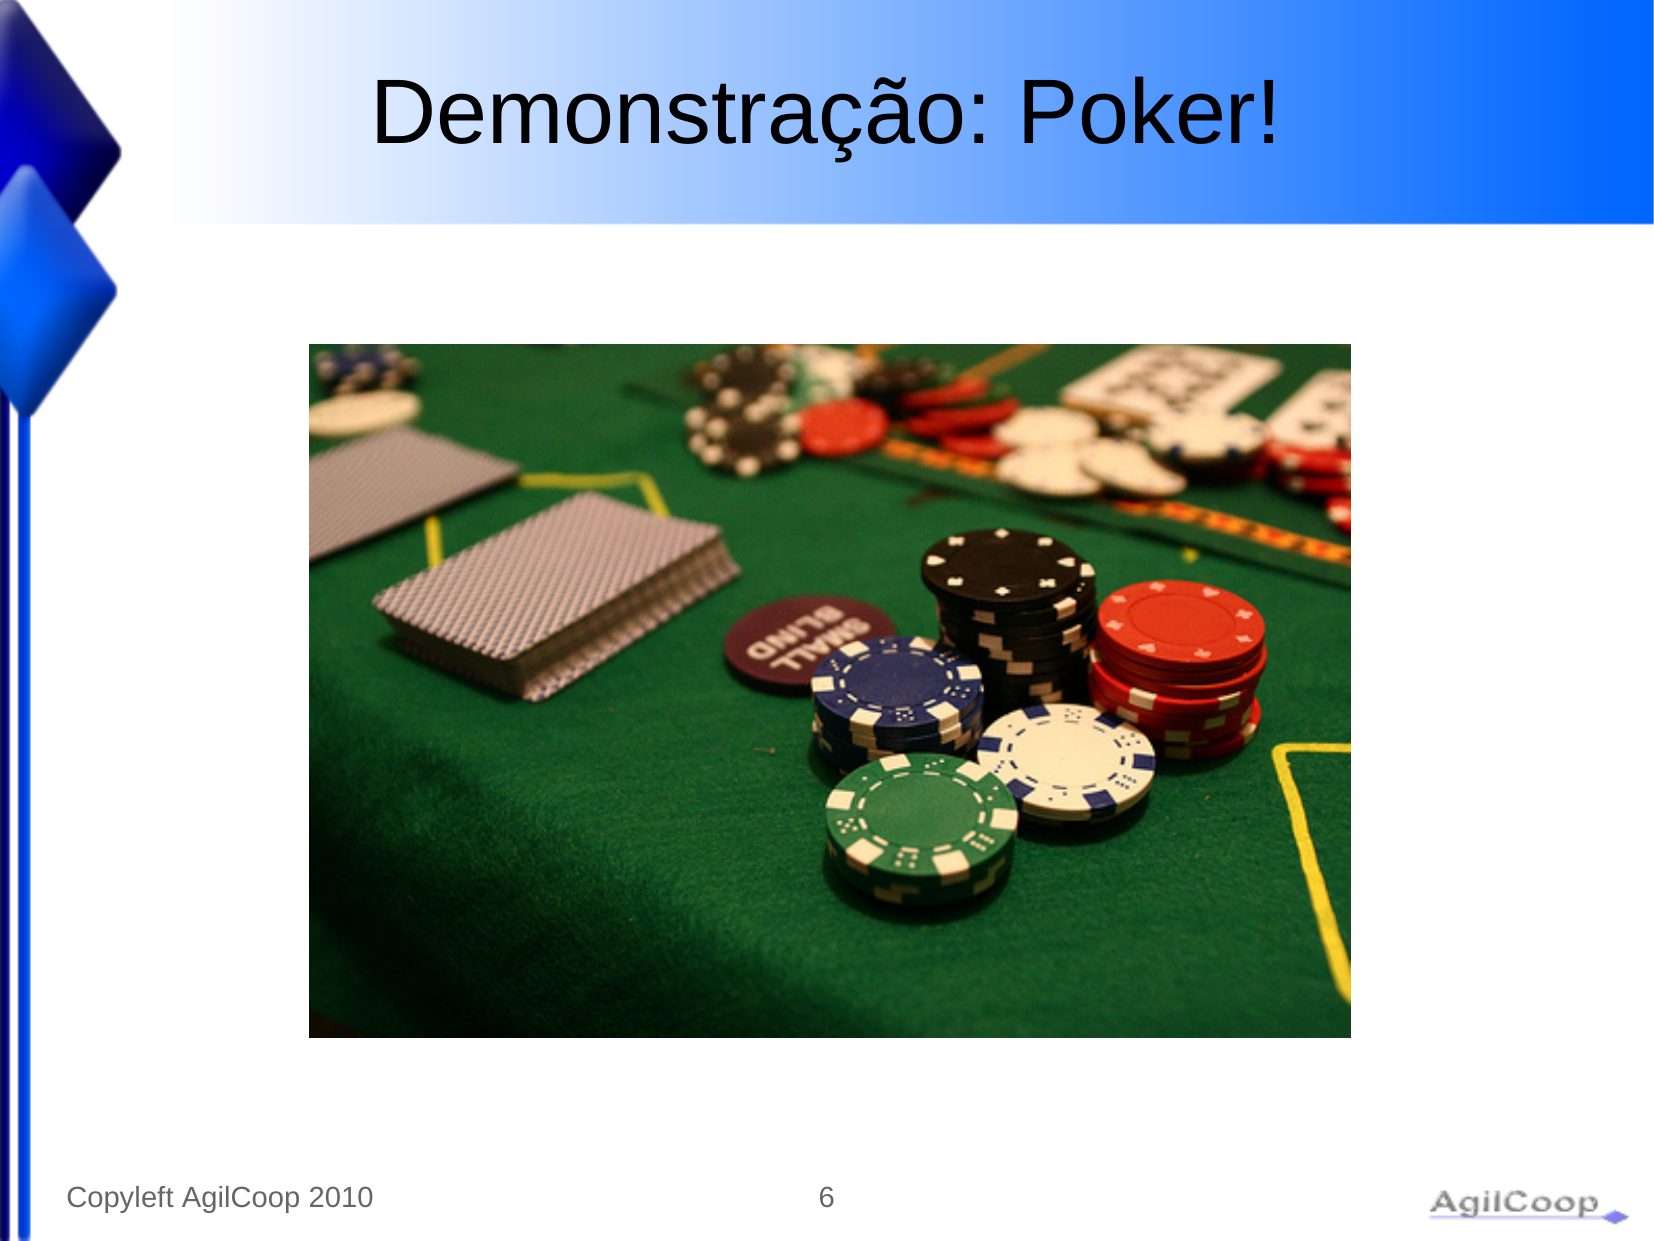

# Demonstração: Poker!
Copyleft AgilCoop 2010
6